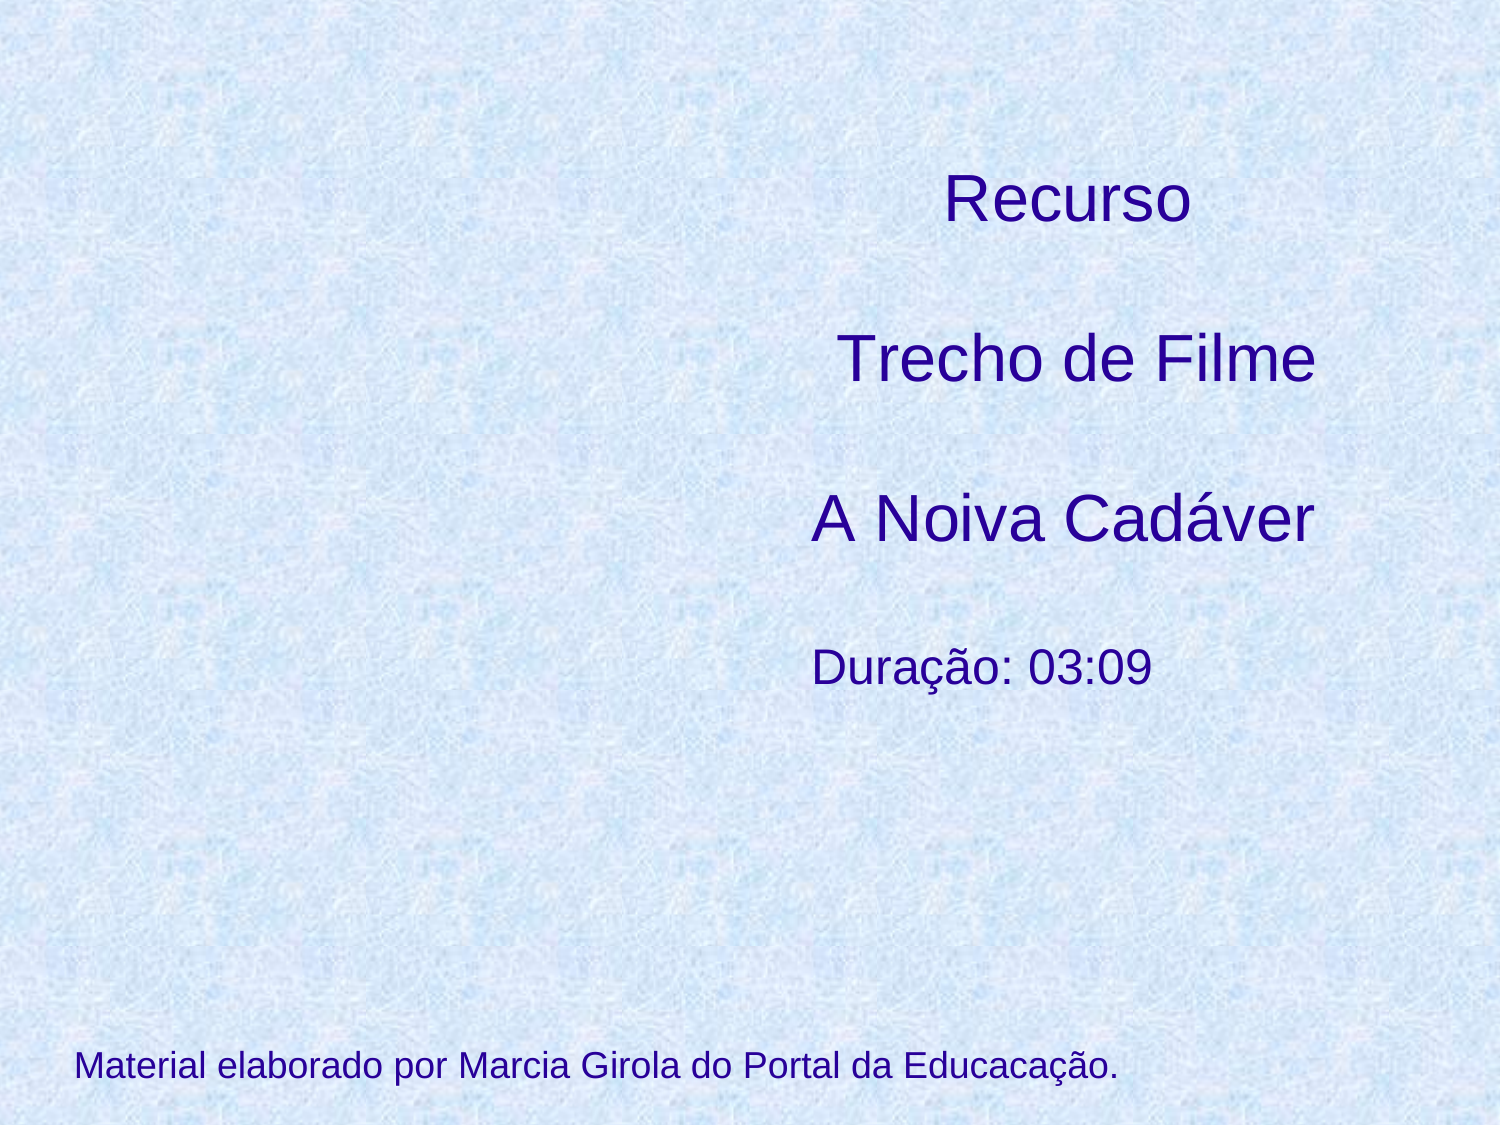

#
Recurso
Trecho de Filme
A Noiva Cadáver
Duração: 03:09
Material elaborado por Marcia Girola do Portal da Educacação.